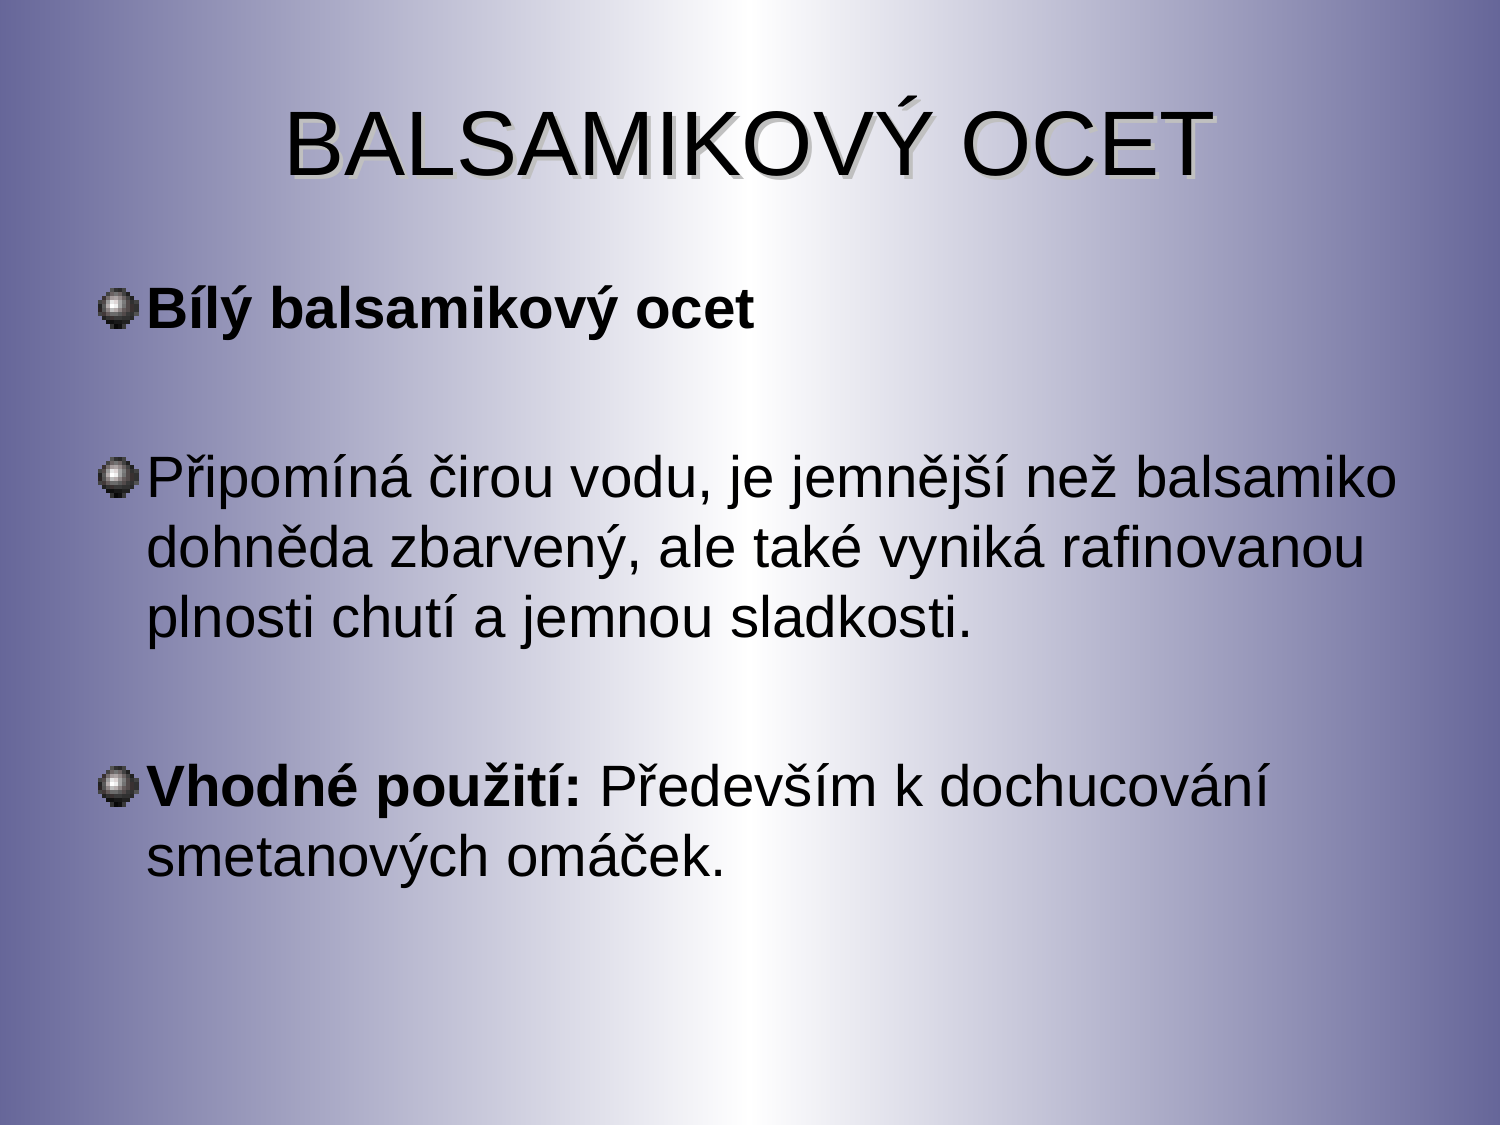

# BALSAMIKOVÝ OCET
Bílý balsamikový ocet
Připomíná čirou vodu, je jemnější než balsamiko dohněda zbarvený, ale také vyniká rafinovanou plnosti chutí a jemnou sladkosti.
Vhodné použití: Především k dochucování smetanových omáček.